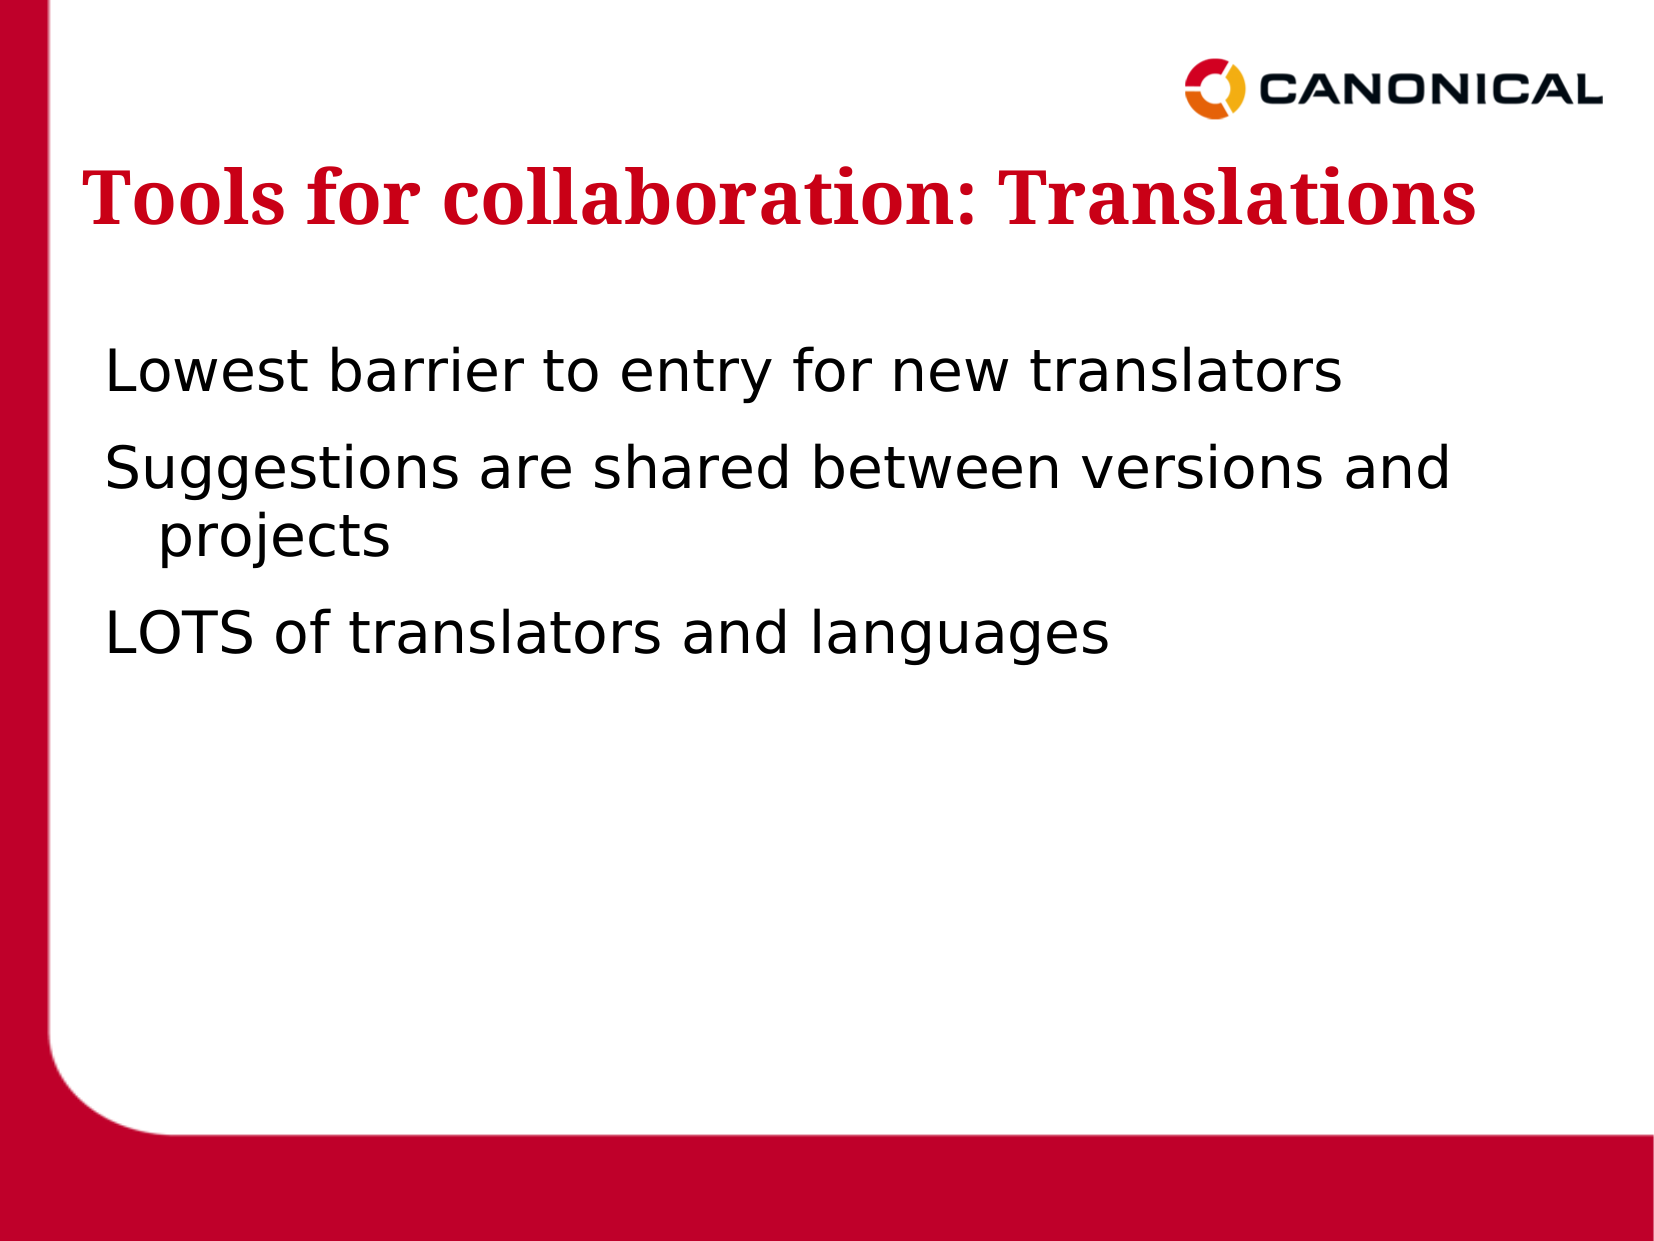

# Tools for collaboration: Translations
Lowest barrier to entry for new translators
Suggestions are shared between versions and projects
LOTS of translators and languages